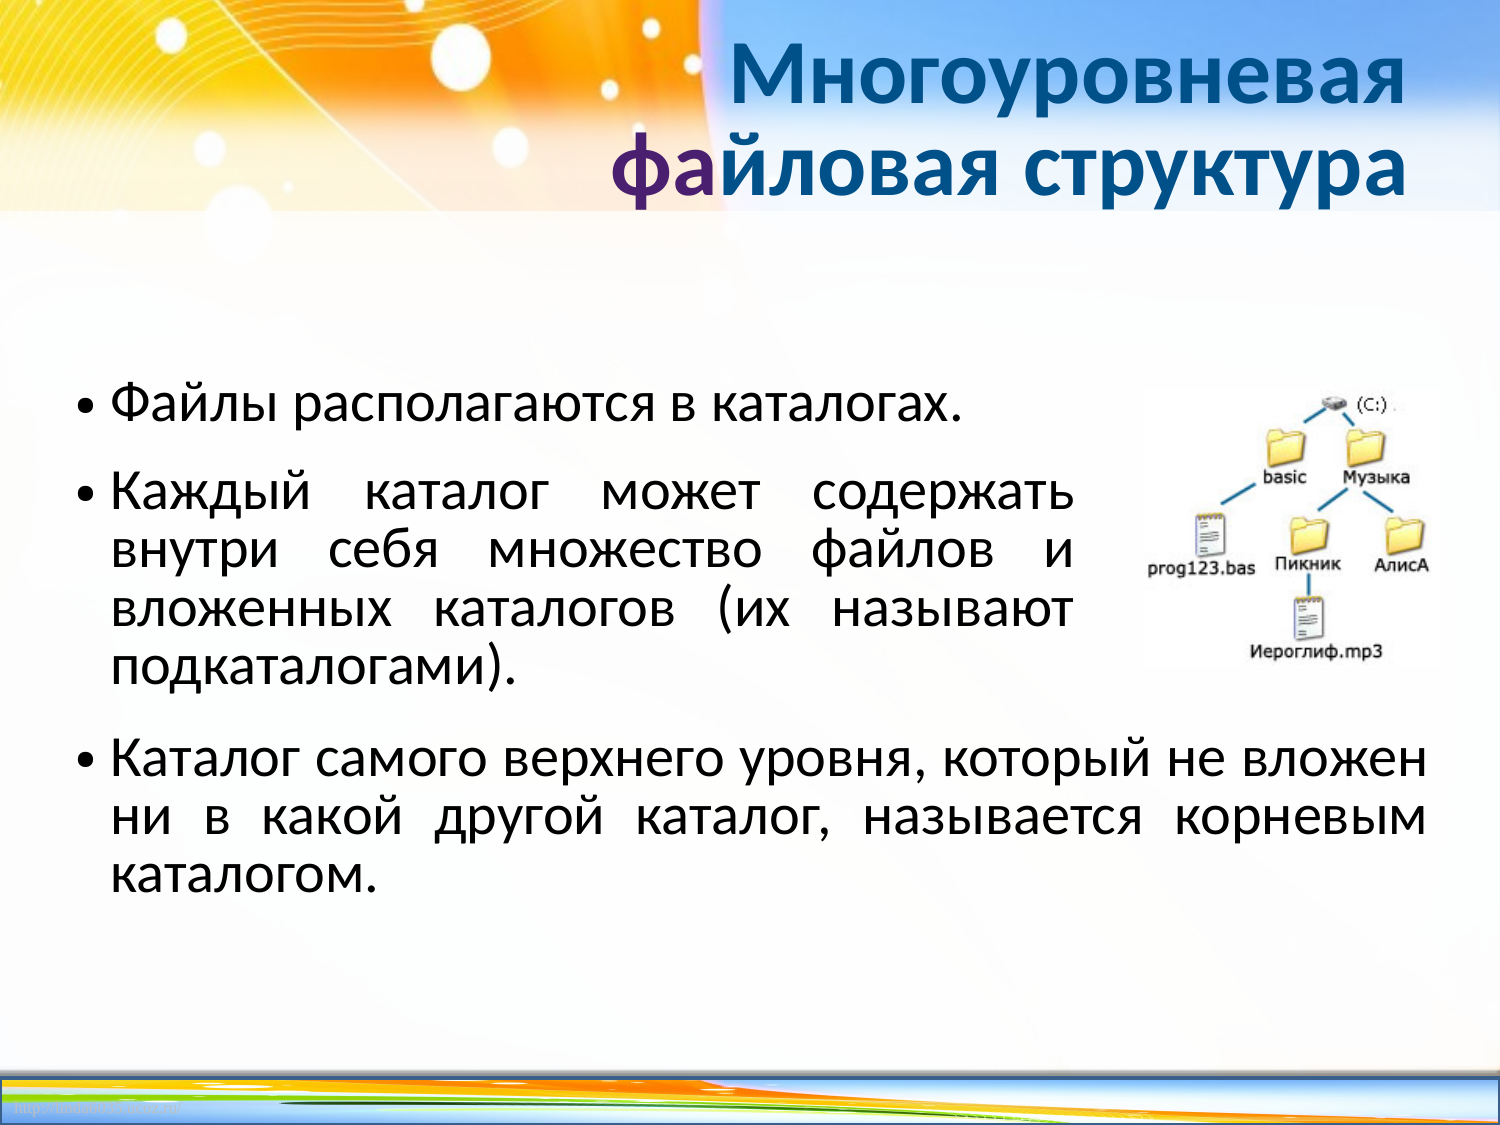

# Многоуровневая файловая структура
Файлы располагаются в каталогах.
Каждый каталог может содержать внутри себя мно­жество файлов и вложенных каталогов (их называют подка­талогами).
Каталог самого верхнего уровня, который не вло­жен ни в какой другой каталог, называется корневым ката­логом.